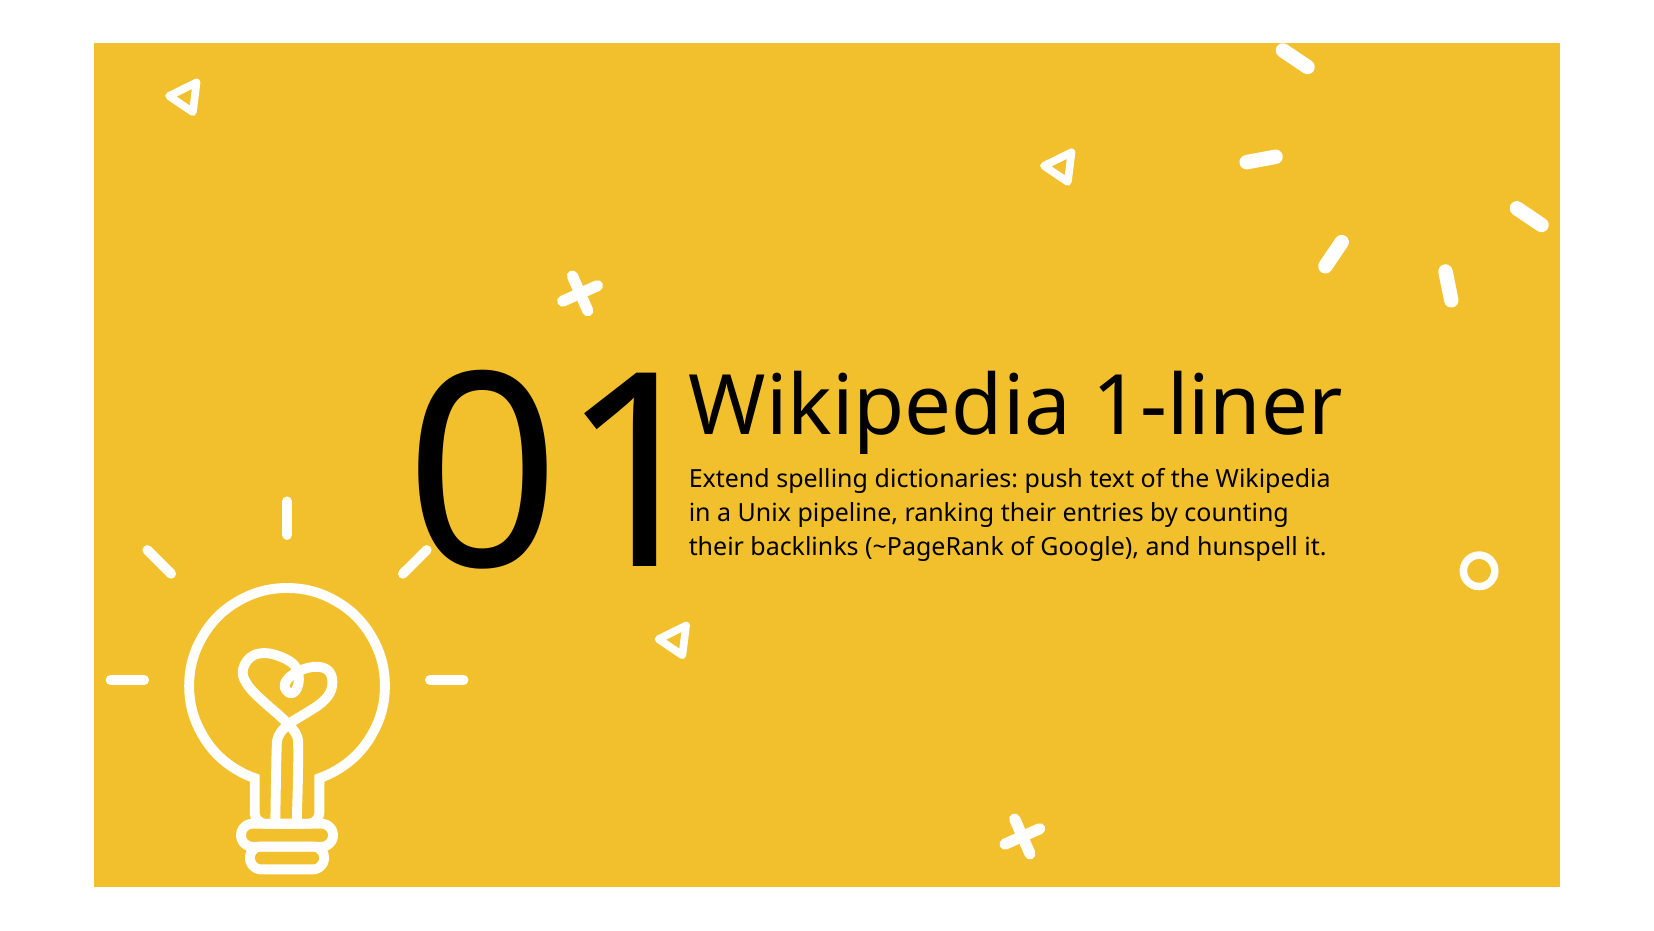

01
# Wikipedia 1-liner
Extend spelling dictionaries: push text of the Wikipedia in a Unix pipeline, ranking their entries by counting their backlinks (~PageRank of Google), and hunspell it.